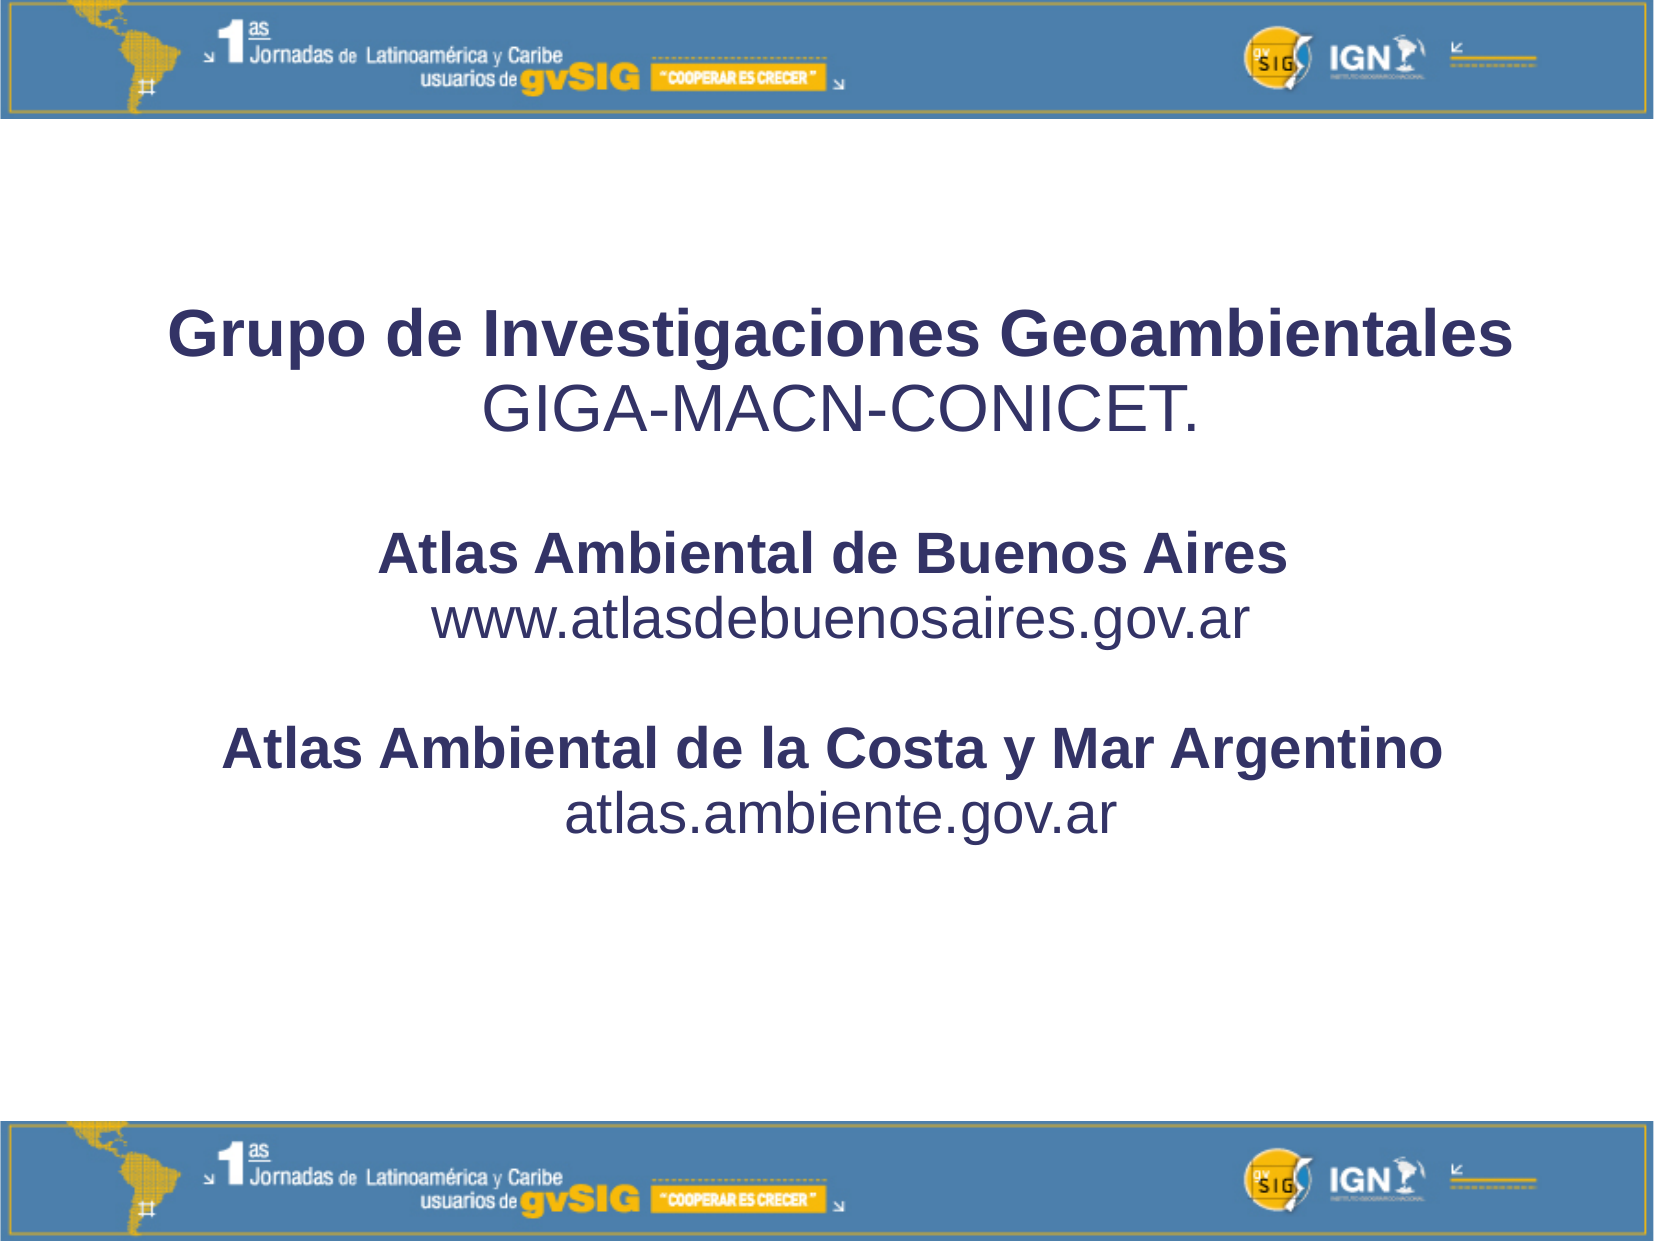

Grupo de Investigaciones Geoambientales
GIGA-MACN-CONICET.
Atlas Ambiental de Buenos Aires
www.atlasdebuenosaires.gov.ar
Atlas Ambiental de la Costa y Mar Argentino atlas.ambiente.gov.ar